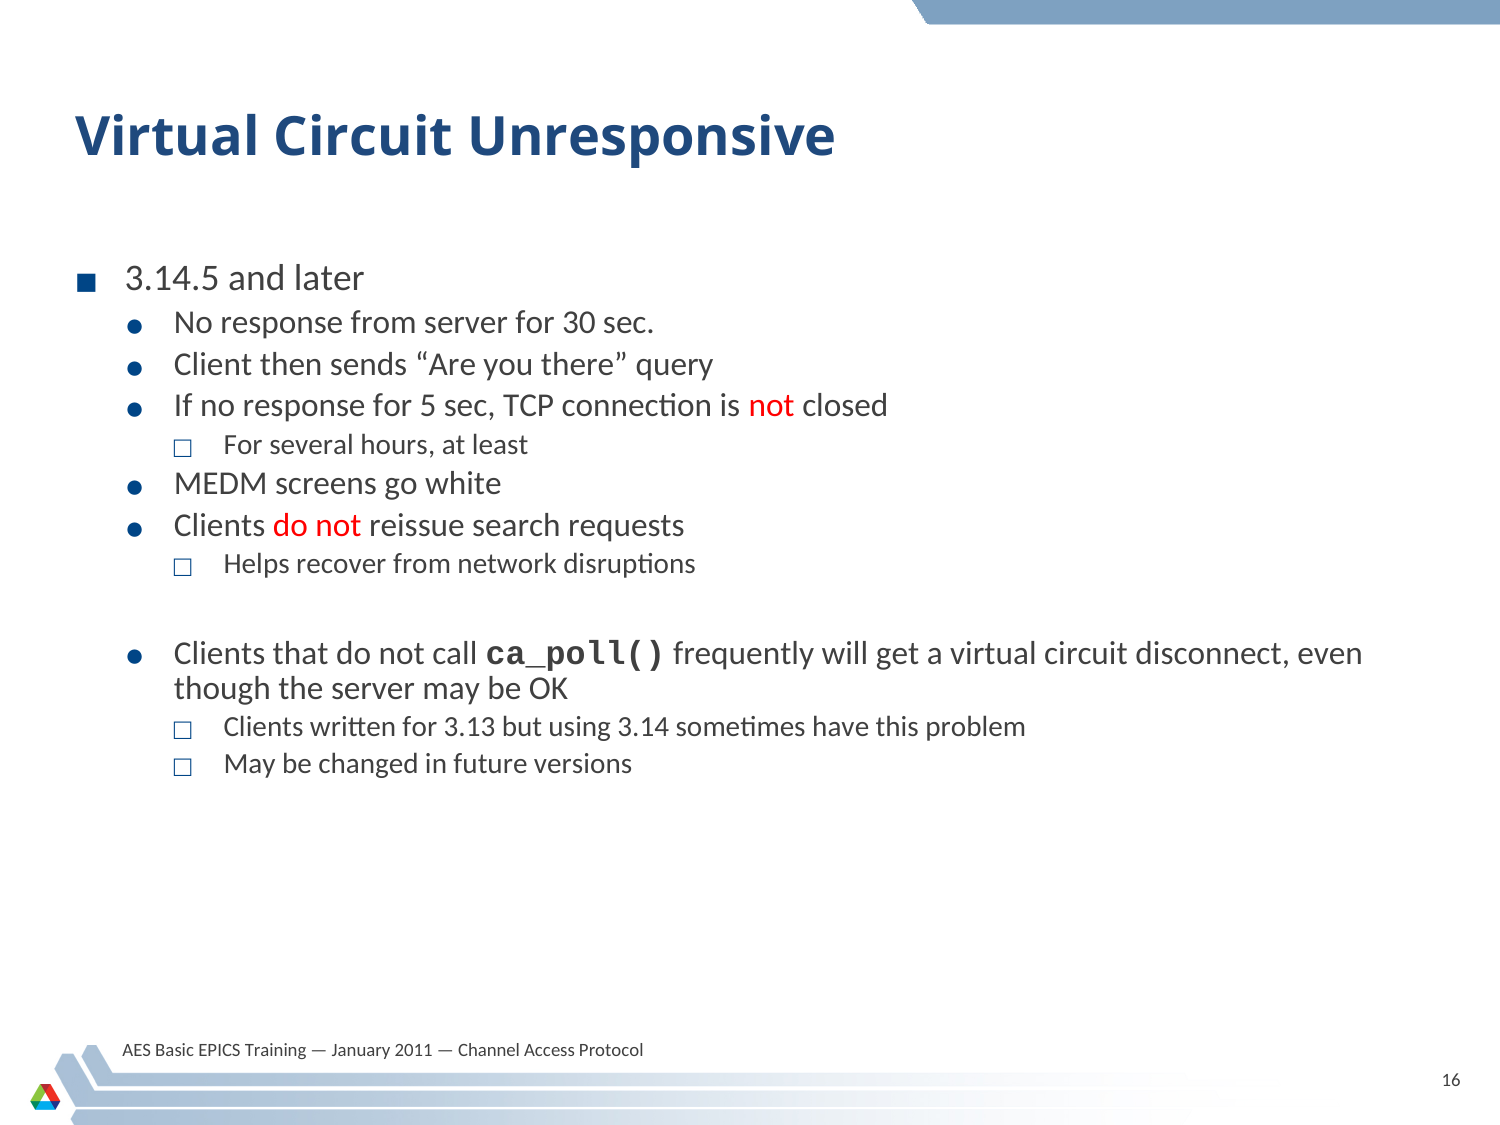

# Virtual Circuit Unresponsive
3.14.5 and later
No response from server for 30 sec.
Client then sends “Are you there” query
If no response for 5 sec, TCP connection is not closed
For several hours, at least
MEDM screens go white
Clients do not reissue search requests
Helps recover from network disruptions
Clients that do not call ca_poll() frequently will get a virtual circuit disconnect, even though the server may be OK
Clients written for 3.13 but using 3.14 sometimes have this problem
May be changed in future versions
AES Basic EPICS Training — January 2011 — Channel Access Protocol
16